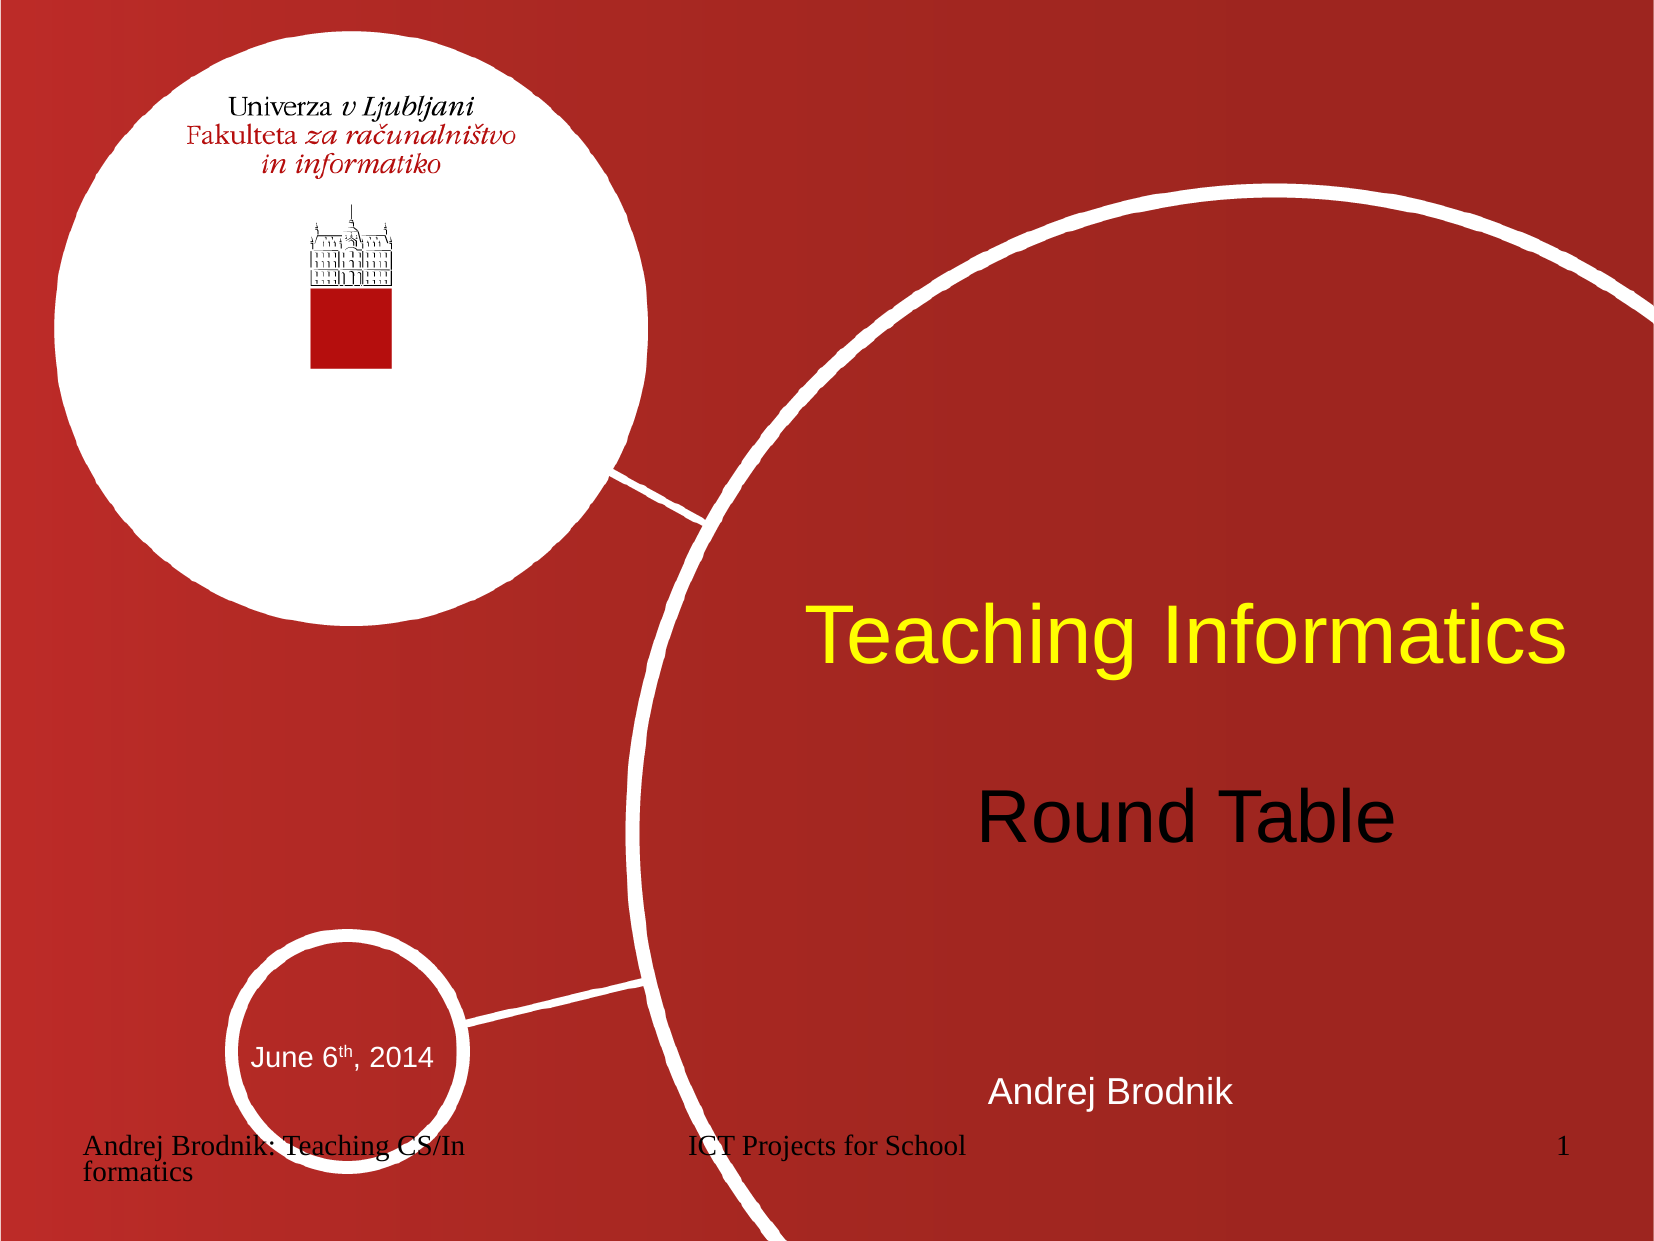

# Teaching Informatics
Round Table
June 6th, 2014
 Andrej Brodnik
Andrej Brodnik: Teaching CS/Informatics
ICT Projects for School
1